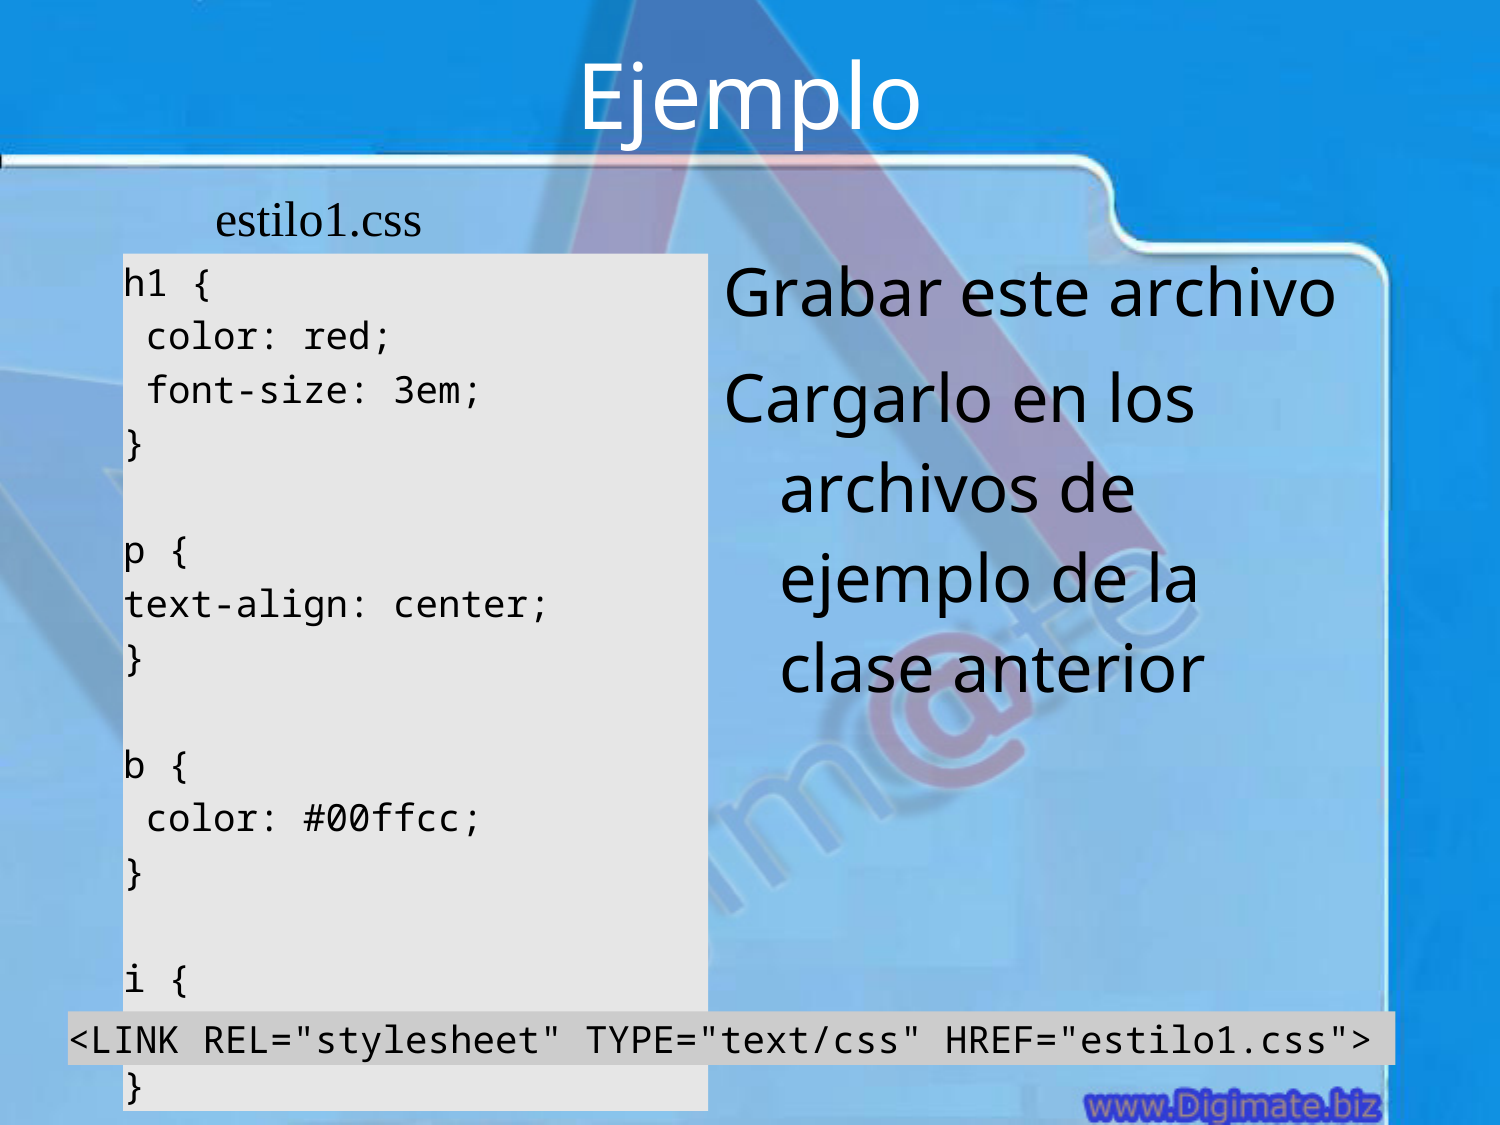

# Ejemplo
estilo1.css
Grabar este archivo
Cargarlo en los archivos de ejemplo de la clase anterior
h1 {
 color: red;
 font-size: 3em;
}
p {
text-align: center;
}
b {
 color: #00ffcc;
}
i {
 background-color: yellow;
}
<LINK REL="stylesheet" TYPE="text/css" HREF="estilo1.css">